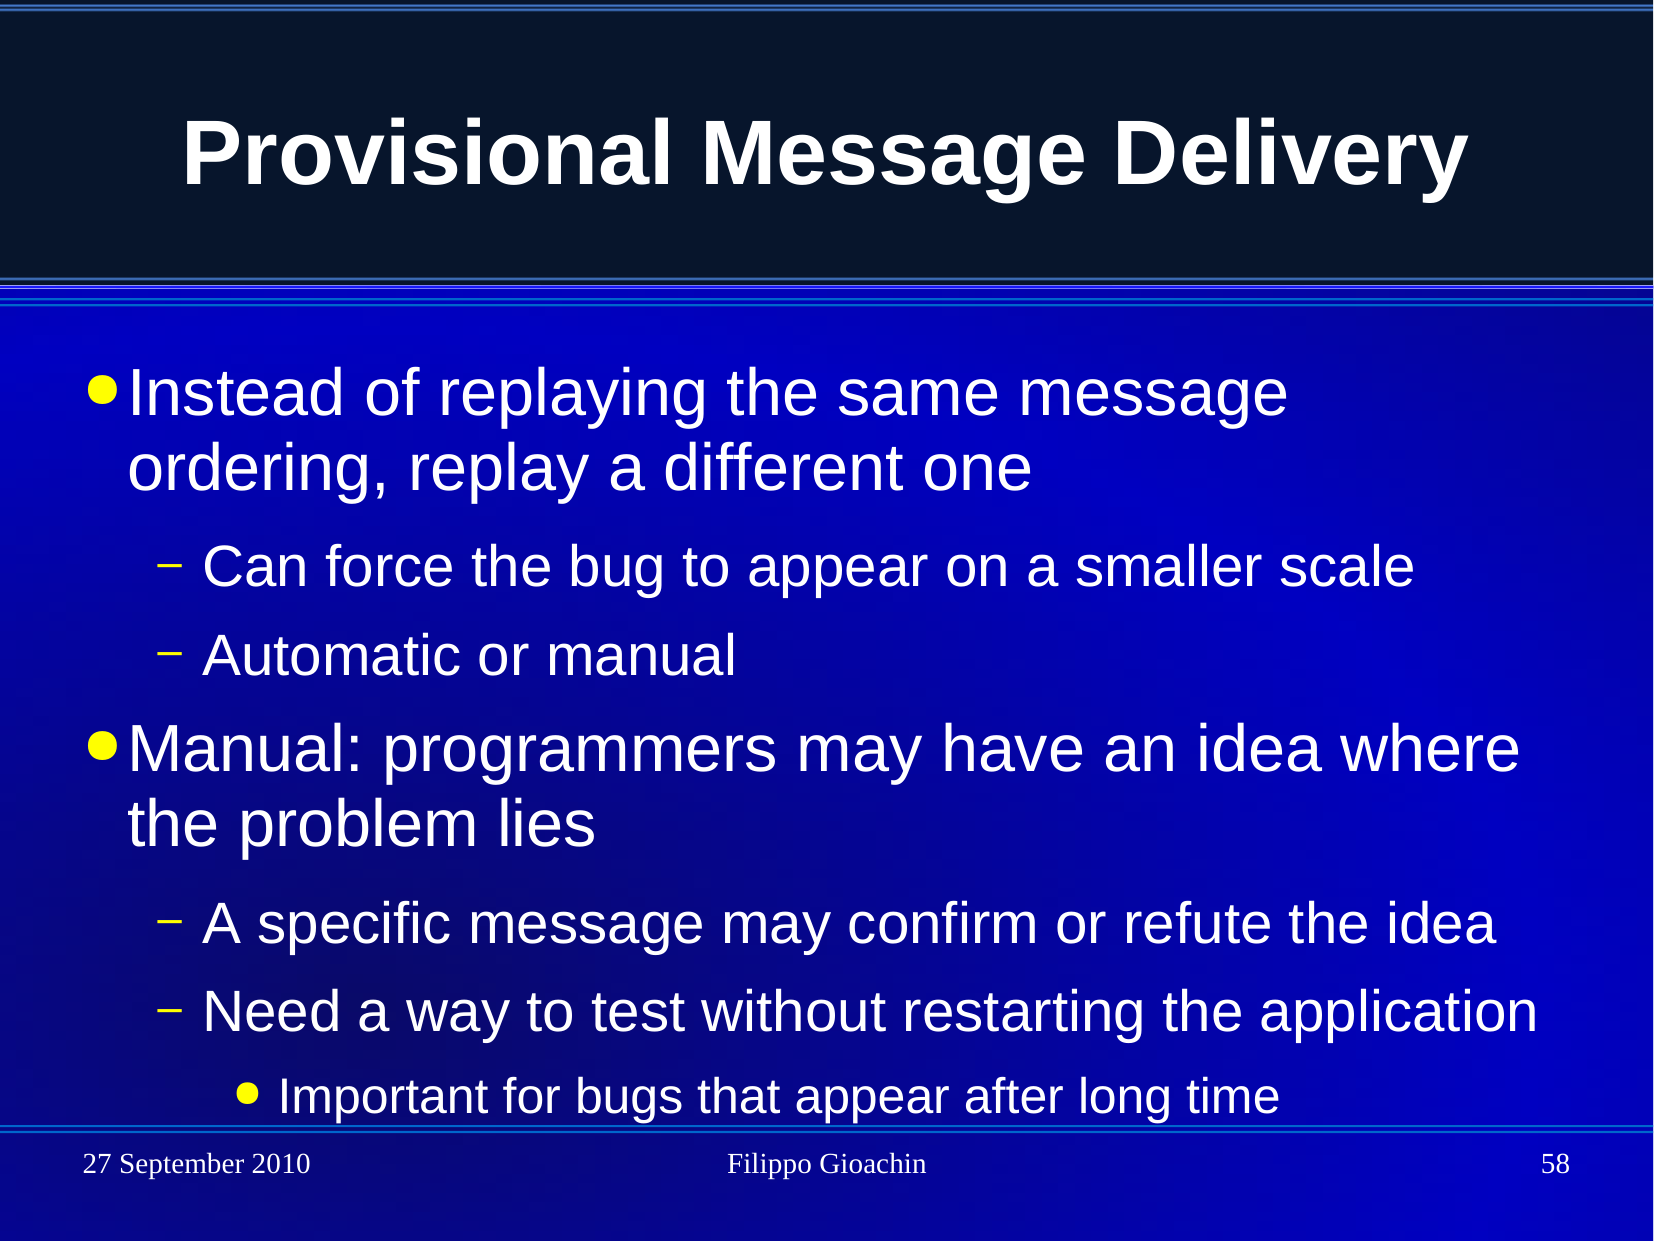

# Provisional Message Delivery
Instead of replaying the same message ordering, replay a different one
Can force the bug to appear on a smaller scale
Automatic or manual
Manual: programmers may have an idea where the problem lies
A specific message may confirm or refute the idea
Need a way to test without restarting the application
Important for bugs that appear after long time
27 September 2010
Filippo Gioachin
58